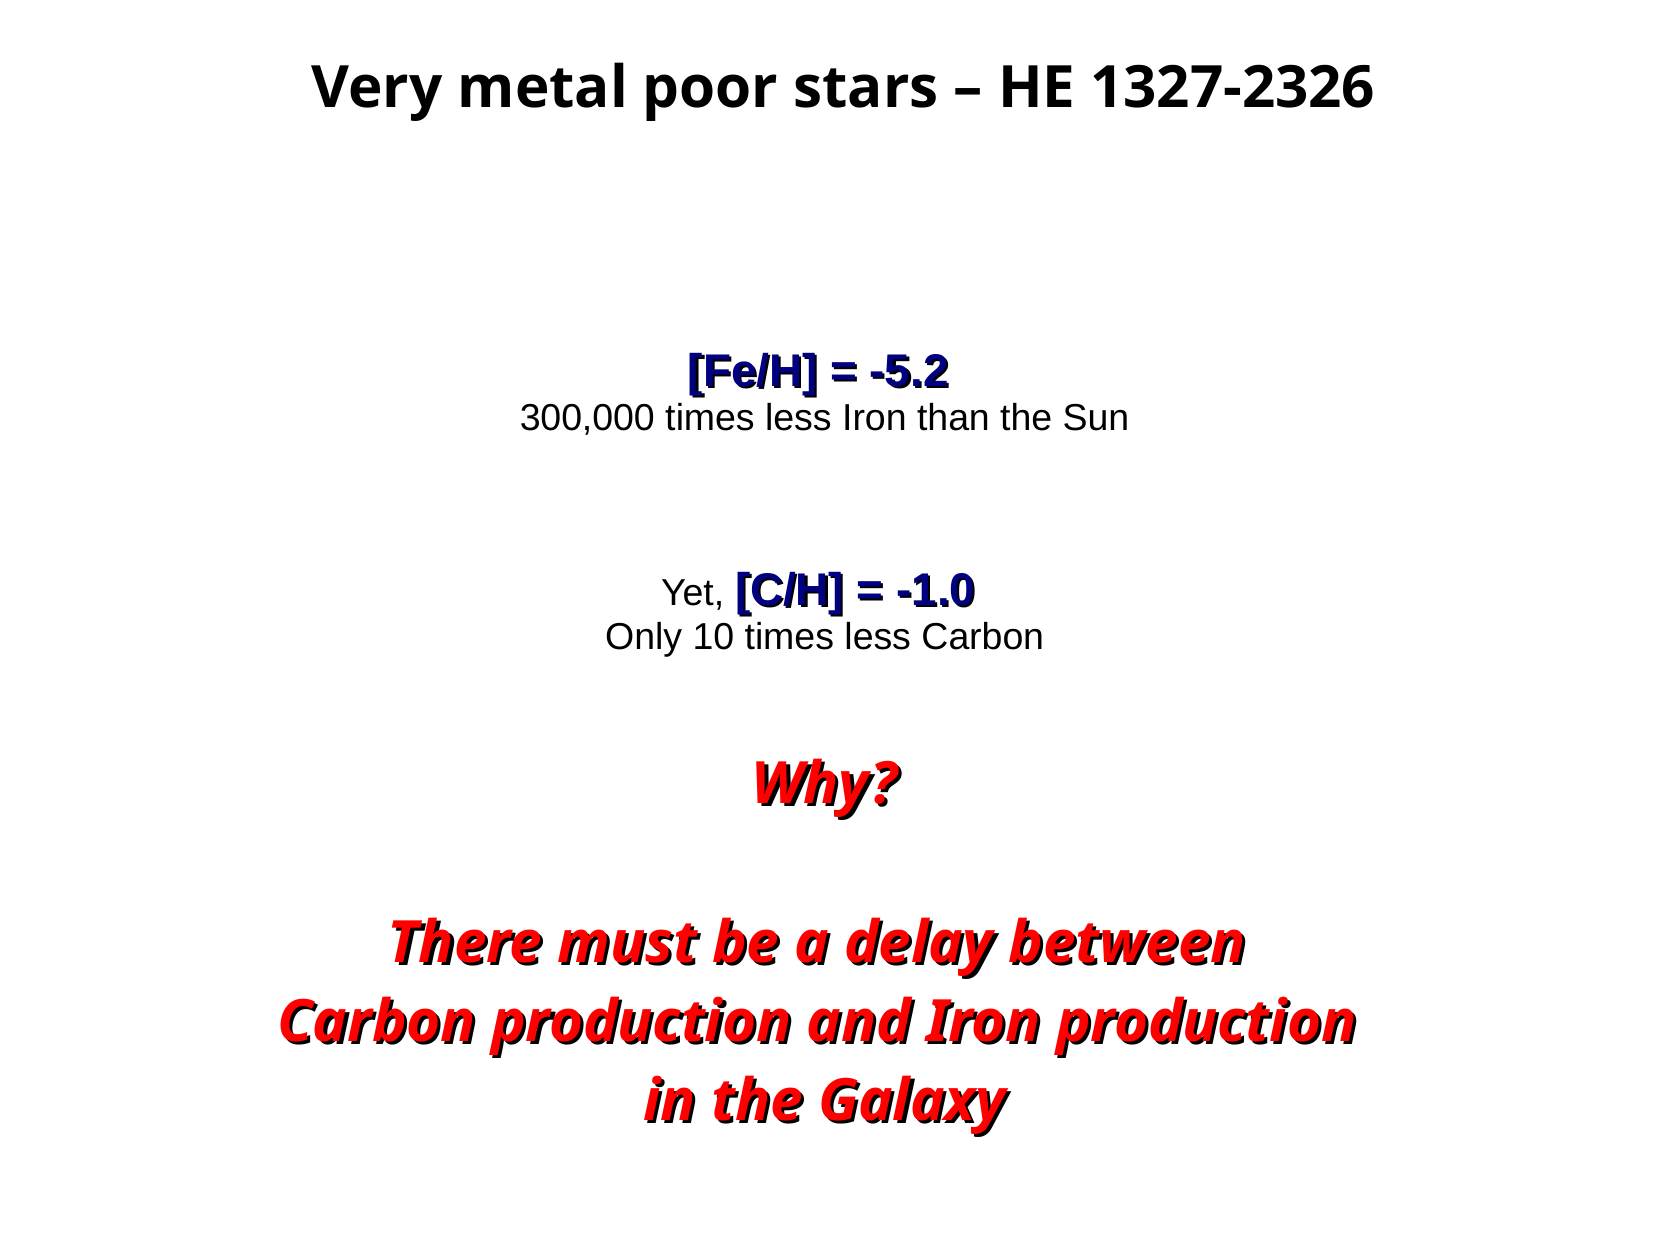

Very metal poor stars – HE 1327-2326
[Fe/H] = -5.2
300,000 times less Iron than the Sun
Yet, [C/H] = -1.0
Only 10 times less Carbon
Why?
There must be a delay between
Carbon production and Iron production
in the Galaxy